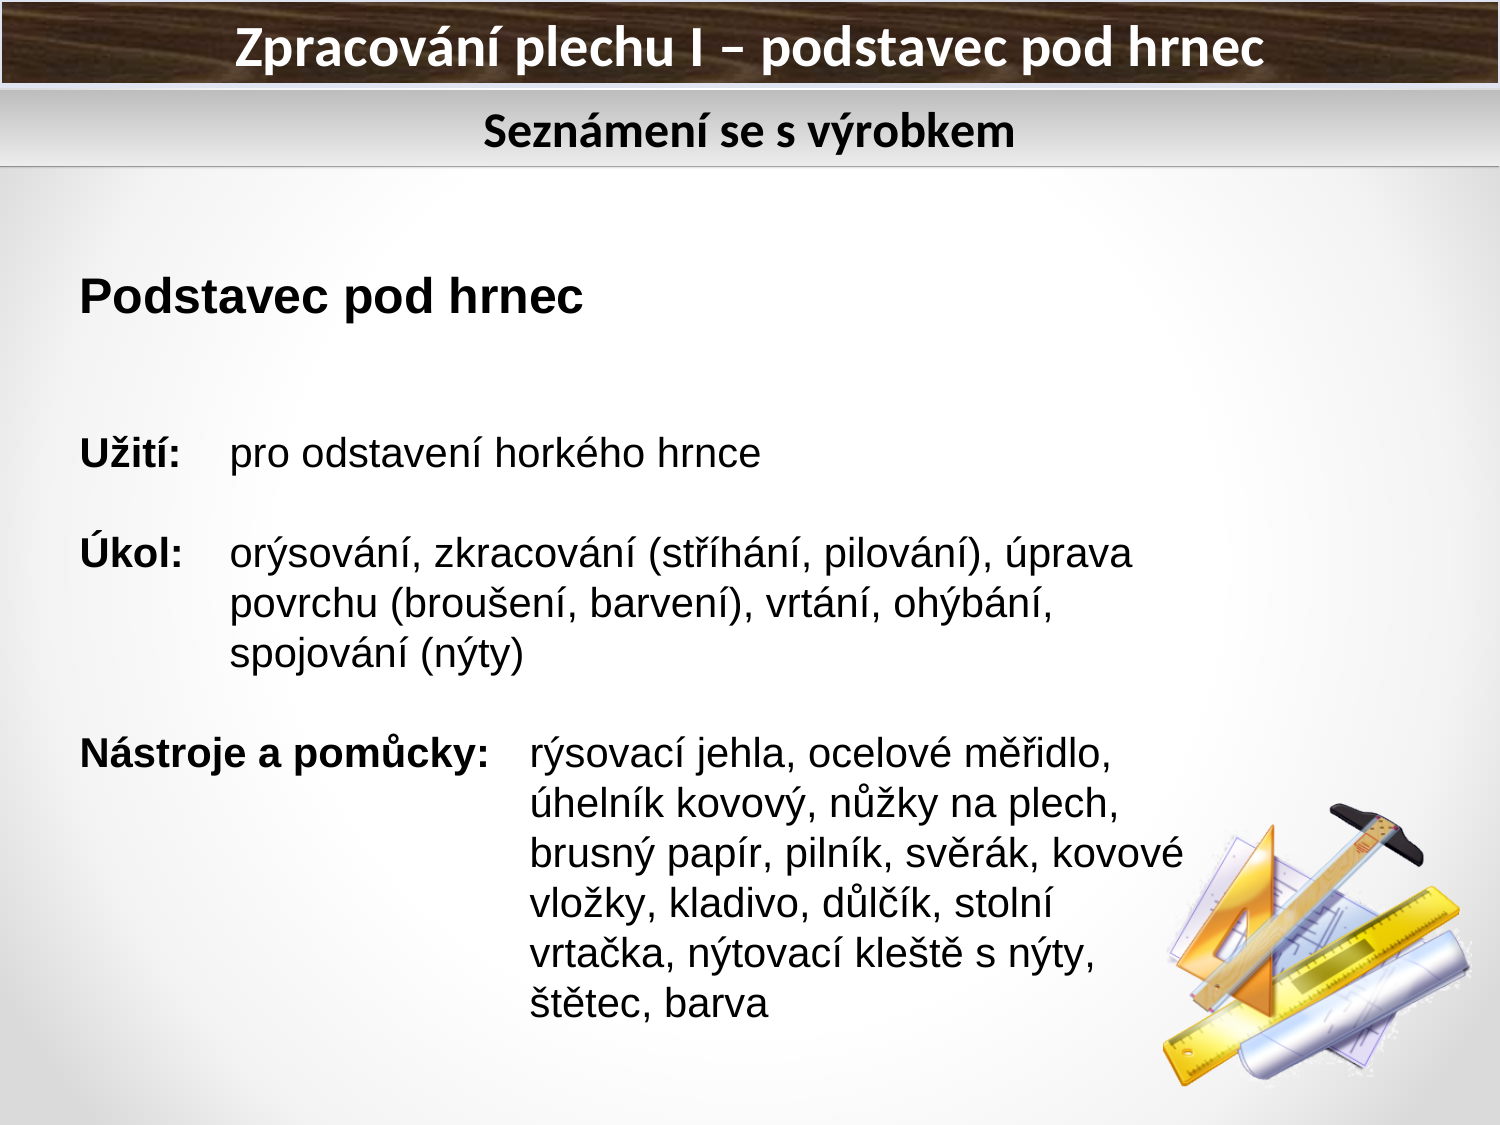

Zpracování plechu I – podstavec pod hrnec
Seznámení se s výrobkem
Podstavec pod hrnec
Užití: 	pro odstavení horkého hrnce
Úkol: 	orýsování, zkracování (stříhání, pilování), úprava
		povrchu (broušení, barvení), vrtání, ohýbání,
		spojování (nýty)
Nástroje a pomůcky: 	rýsovací jehla, ocelové měřidlo,
				úhelník kovový, nůžky na plech,
				brusný papír, pilník, svěrák, kovové
				vložky, kladivo, důlčík, stolní
				vrtačka, nýtovací kleště s nýty,
				štětec, barva